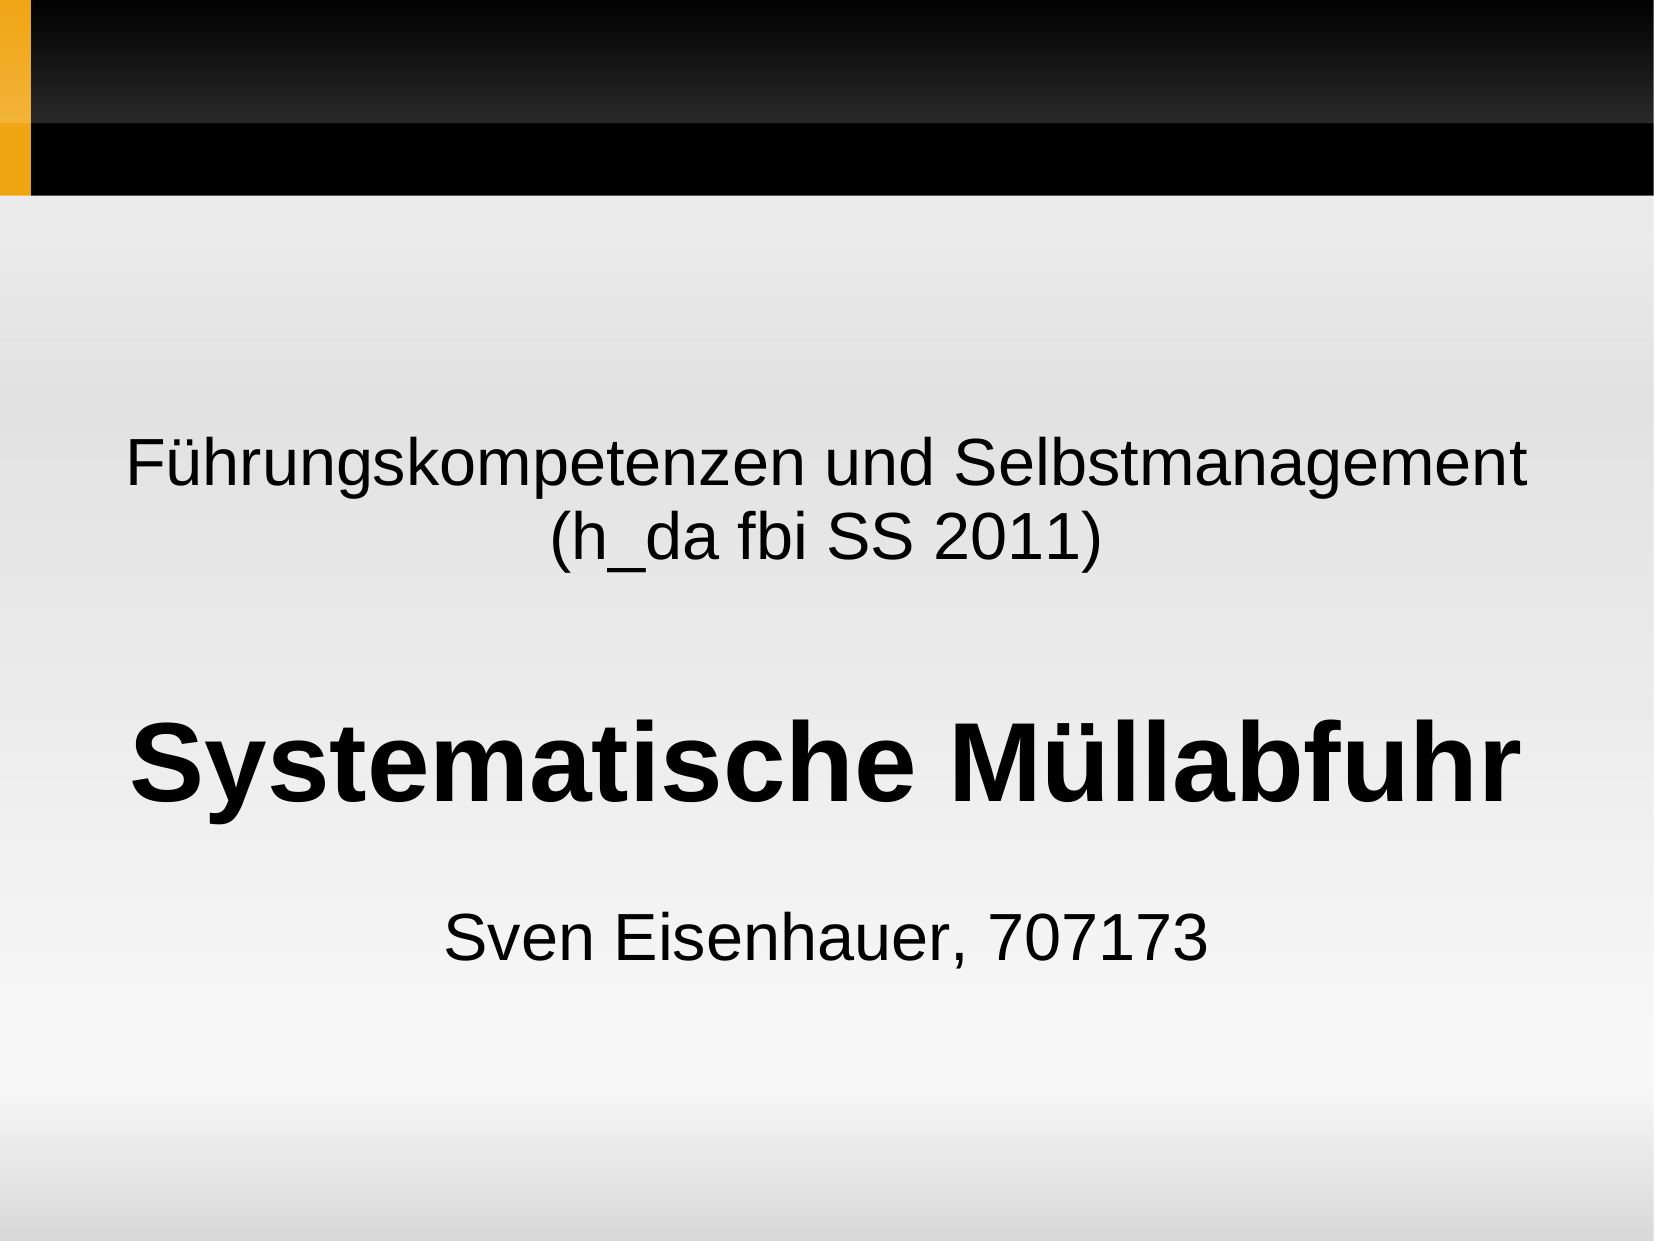

#
Führungskompetenzen und Selbstmanagement
(h_da fbi SS 2011)
Systematische Müllabfuhr
Sven Eisenhauer, 707173